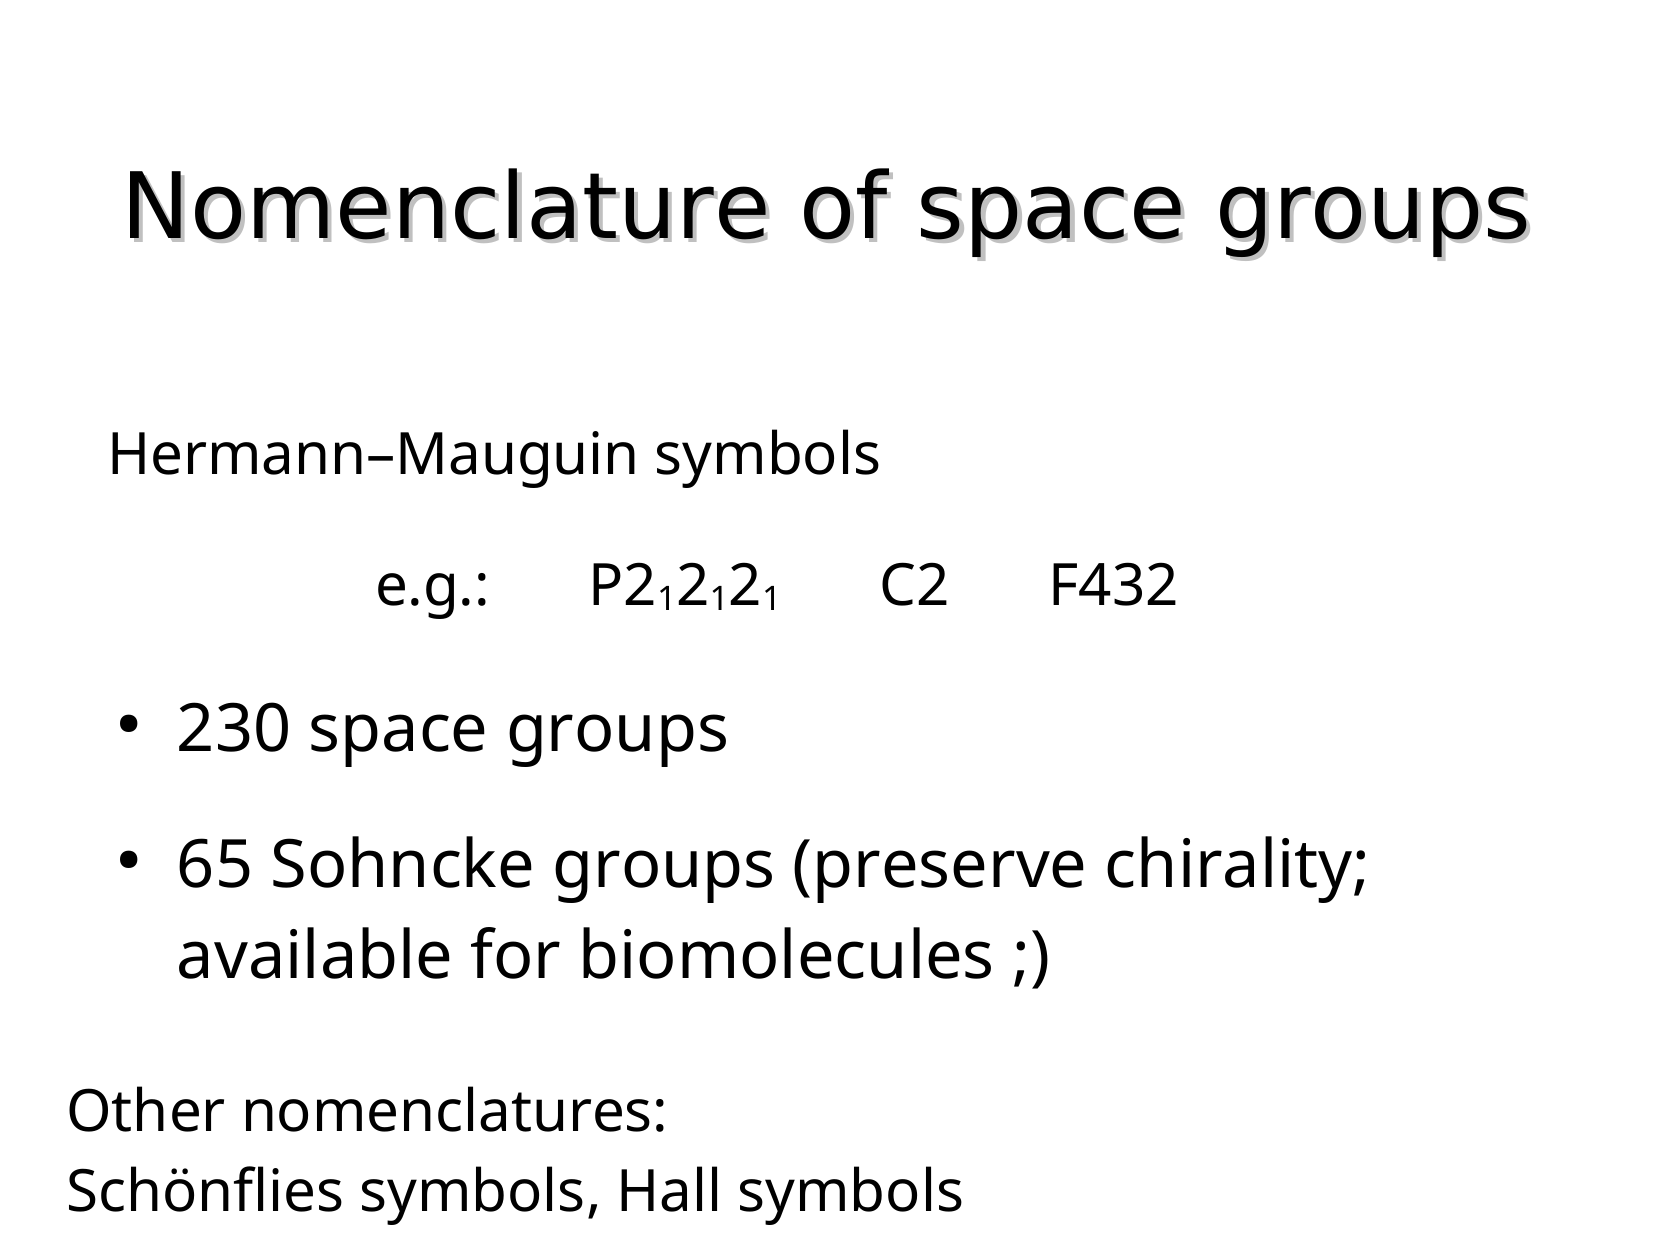

# Nomenclature of space groups
Hermann–Mauguin symbols
e.g.: P212121 C2 F432
230 space groups
65 Sohncke groups (preserve chirality; available for biomolecules ;)
Other nomenclatures:
Schönflies symbols, Hall symbols